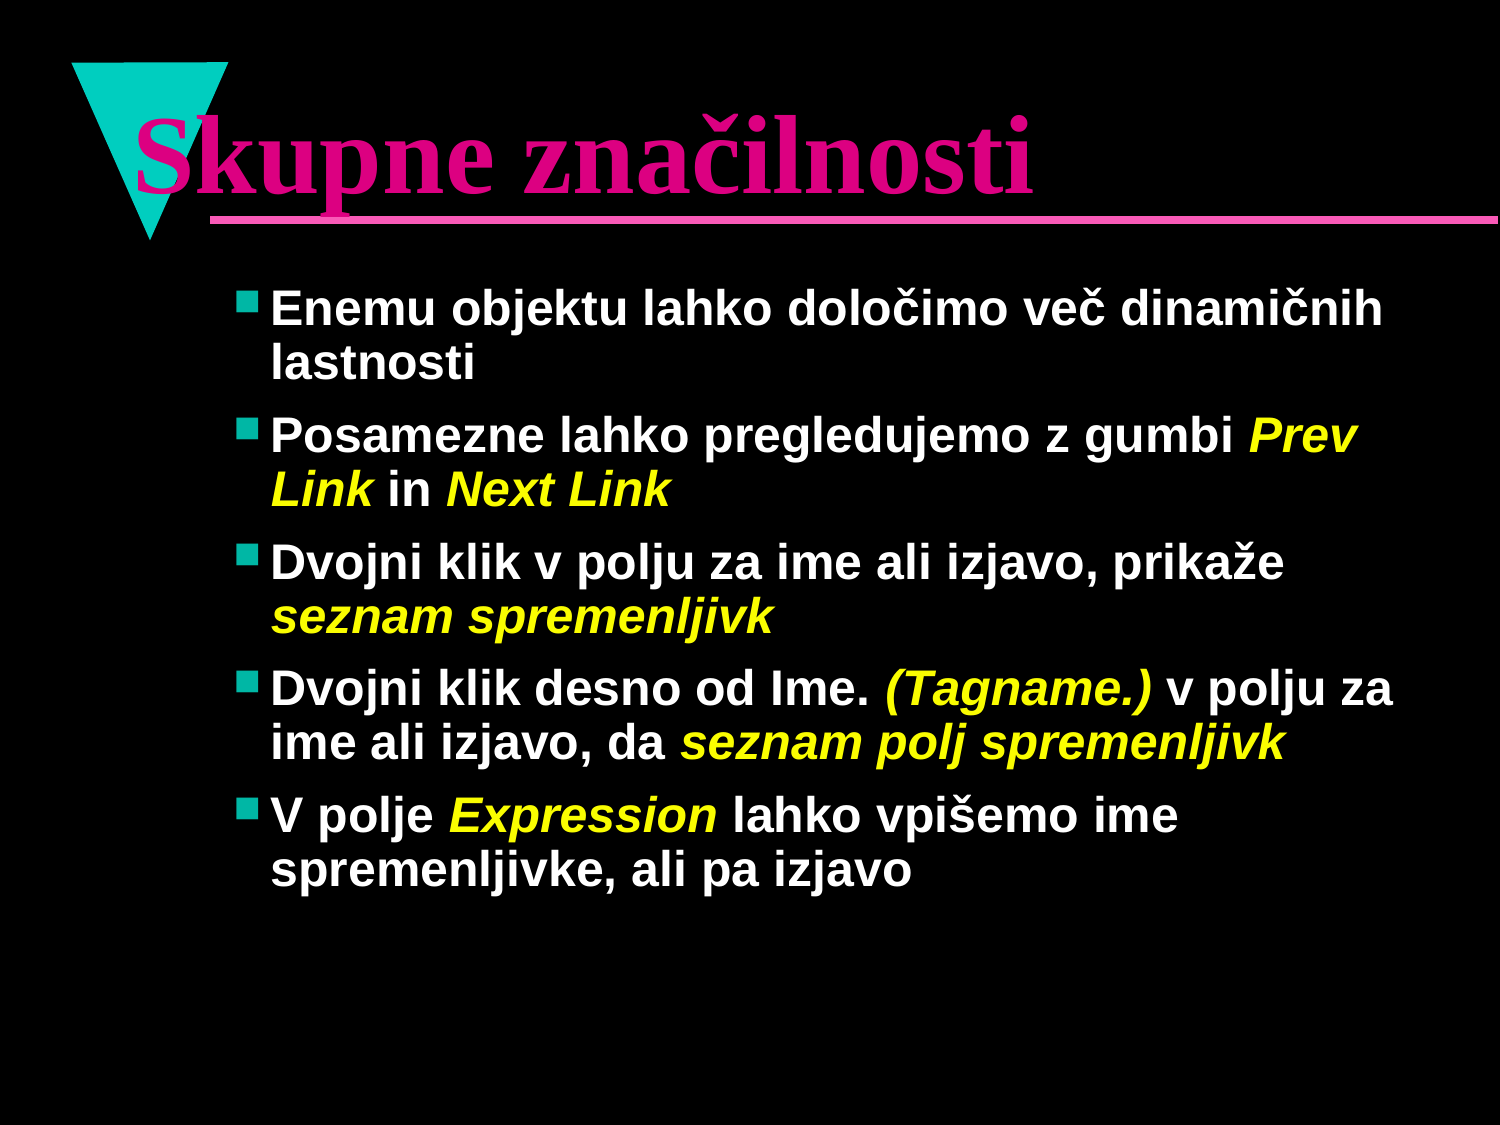

# Skupne značilnosti
Enemu objektu lahko določimo več dinamičnih lastnosti
Posamezne lahko pregledujemo z gumbi Prev Link in Next Link
Dvojni klik v polju za ime ali izjavo, prikaže seznam spremenljivk
Dvojni klik desno od Ime. (Tagname.) v polju za ime ali izjavo, da seznam polj spremenljivk
V polje Expression lahko vpišemo ime spremenljivke, ali pa izjavo
Animacija
7